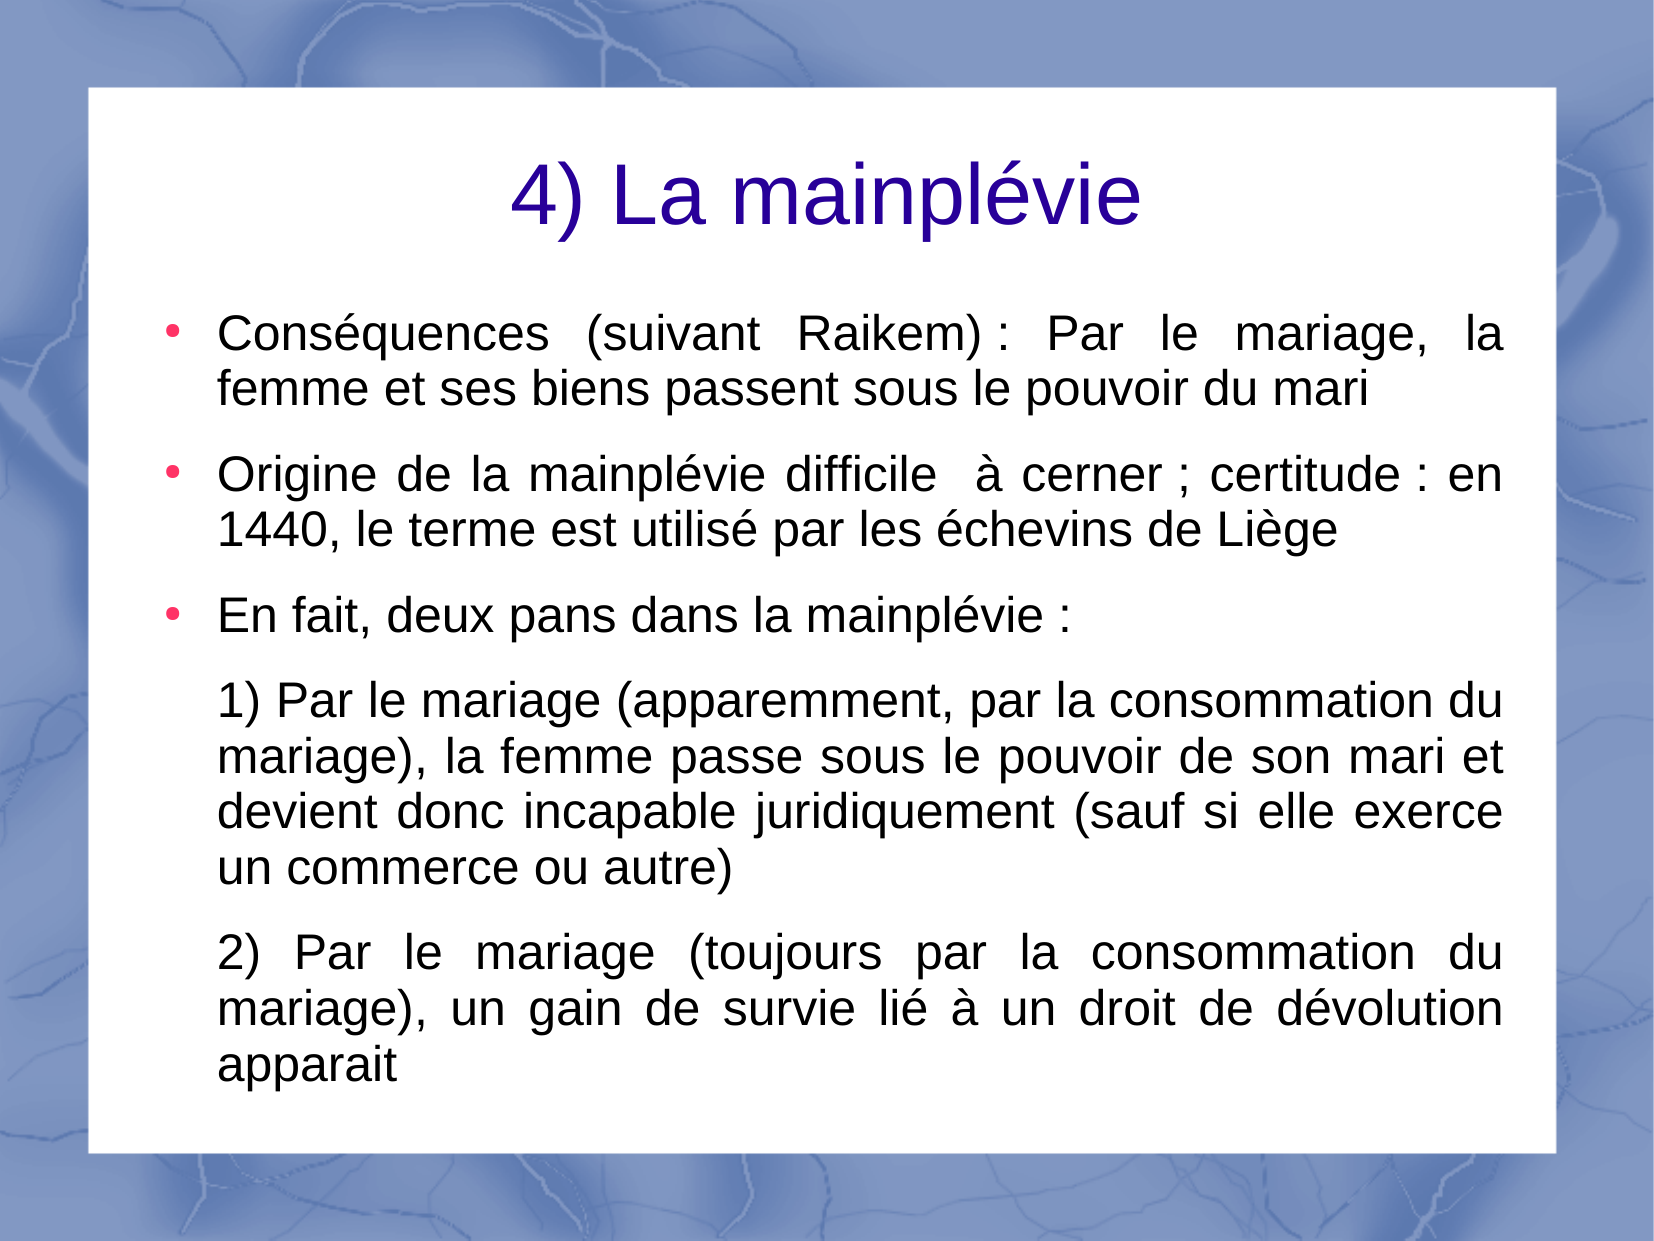

# 4) La mainplévie
Conséquences (suivant Raikem) : Par le mariage, la femme et ses biens passent sous le pouvoir du mari
Origine de la mainplévie difficile à cerner ; certitude : en 1440, le terme est utilisé par les échevins de Liège
En fait, deux pans dans la mainplévie :
1) Par le mariage (apparemment, par la consommation du mariage), la femme passe sous le pouvoir de son mari et devient donc incapable juridiquement (sauf si elle exerce un commerce ou autre)
2) Par le mariage (toujours par la consommation du mariage), un gain de survie lié à un droit de dévolution apparait